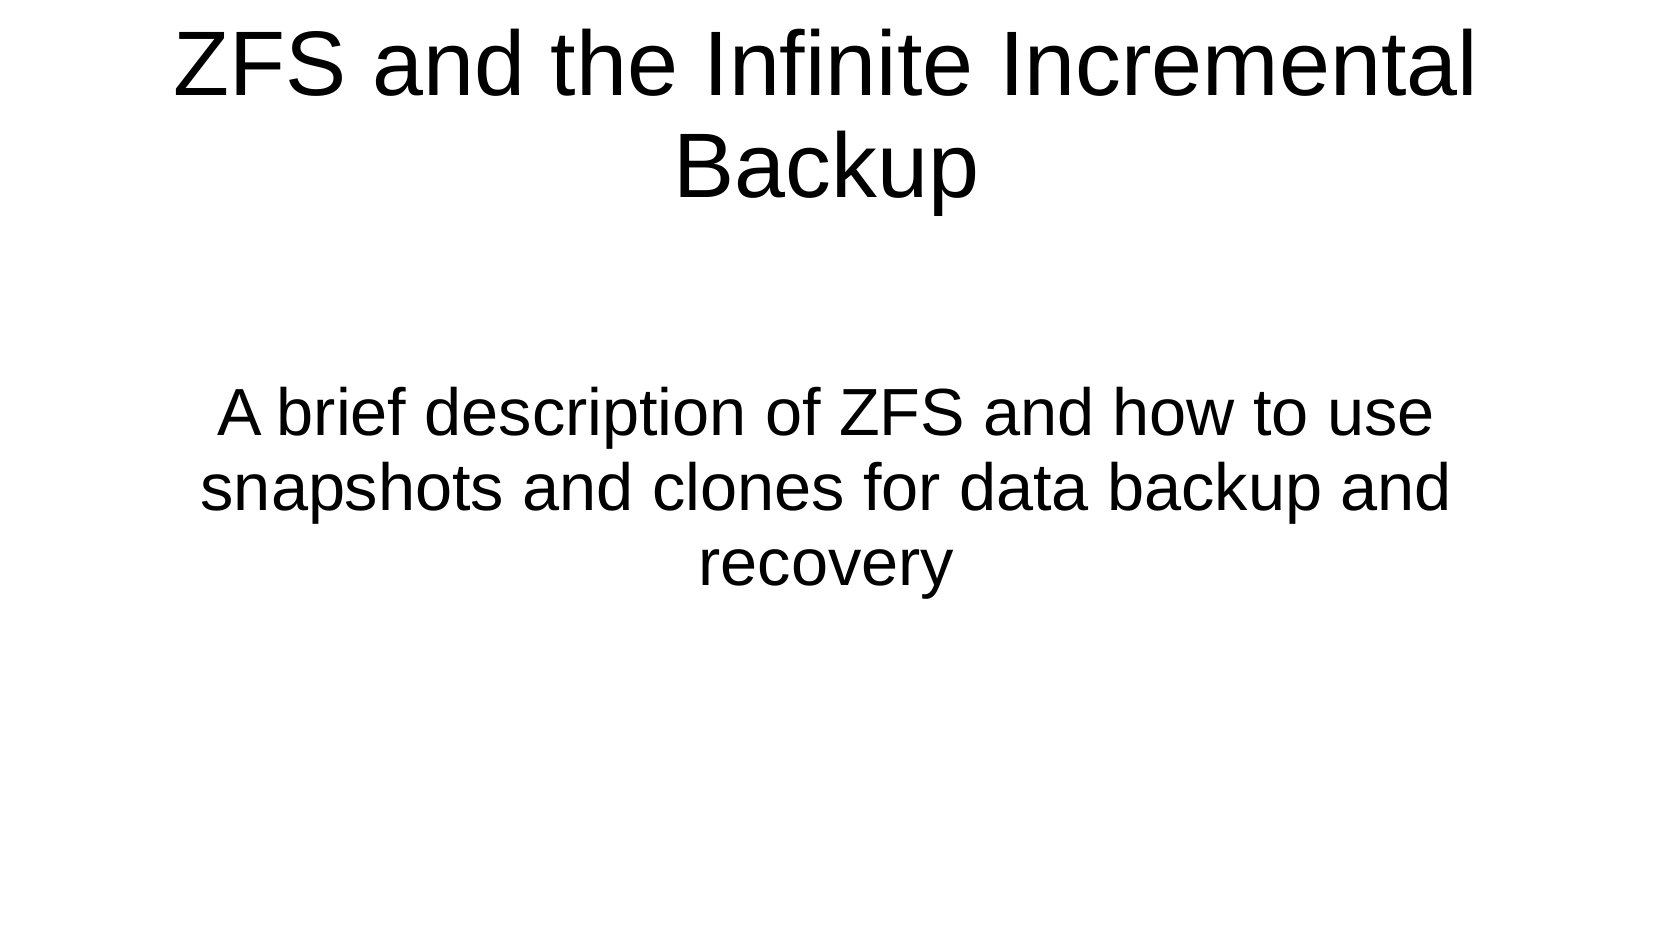

# ZFS and the Infinite Incremental Backup
A brief description of ZFS and how to use snapshots and clones for data backup and recovery